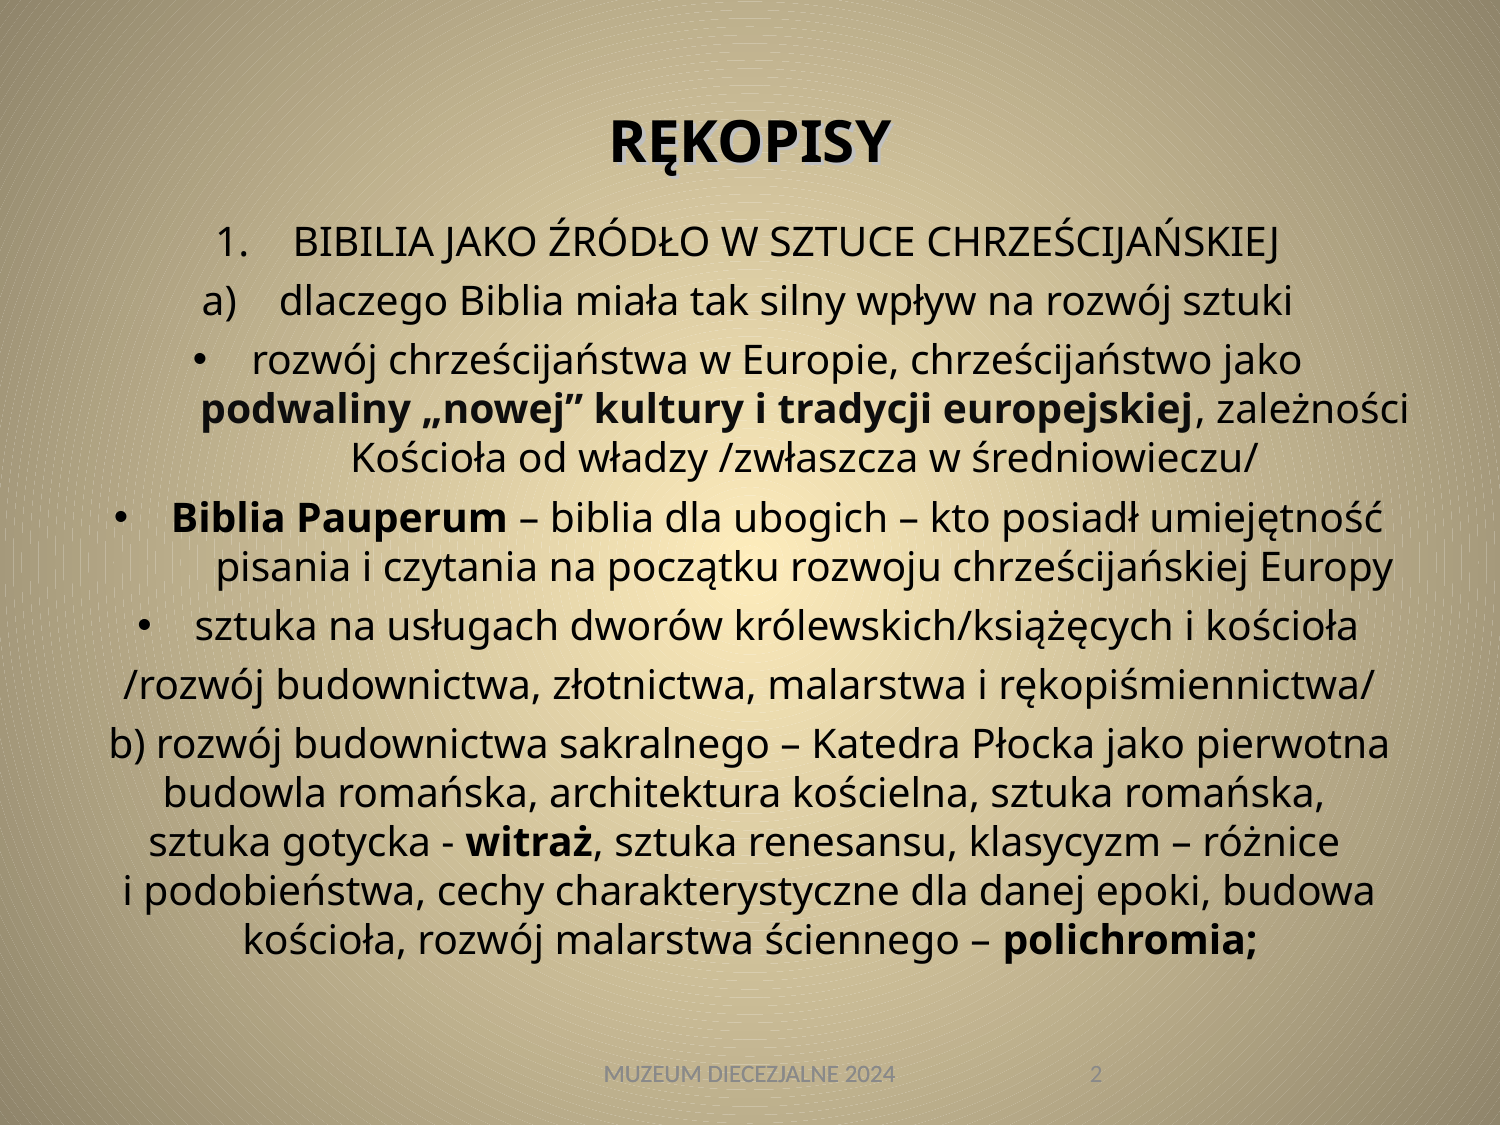

# RĘKOPISY
BIBILIA JAKO ŹRÓDŁO W SZTUCE CHRZEŚCIJAŃSKIEJ
dlaczego Biblia miała tak silny wpływ na rozwój sztuki
rozwój chrześcijaństwa w Europie, chrześcijaństwo jako podwaliny „nowej” kultury i tradycji europejskiej, zależności Kościoła od władzy /zwłaszcza w średniowieczu/
Biblia Pauperum – biblia dla ubogich – kto posiadł umiejętność pisania i czytania na początku rozwoju chrześcijańskiej Europy
sztuka na usługach dworów królewskich/książęcych i kościoła
/rozwój budownictwa, złotnictwa, malarstwa i rękopiśmiennictwa/
b) rozwój budownictwa sakralnego – Katedra Płocka jako pierwotna budowla romańska, architektura kościelna, sztuka romańska,
sztuka gotycka - witraż, sztuka renesansu, klasycyzm – różnice
i podobieństwa, cechy charakterystyczne dla danej epoki, budowa kościoła, rozwój malarstwa ściennego – polichromia;
MUZEUM DIECEZJALNE 2024
MUZEUM DIECEZJALNE 2024